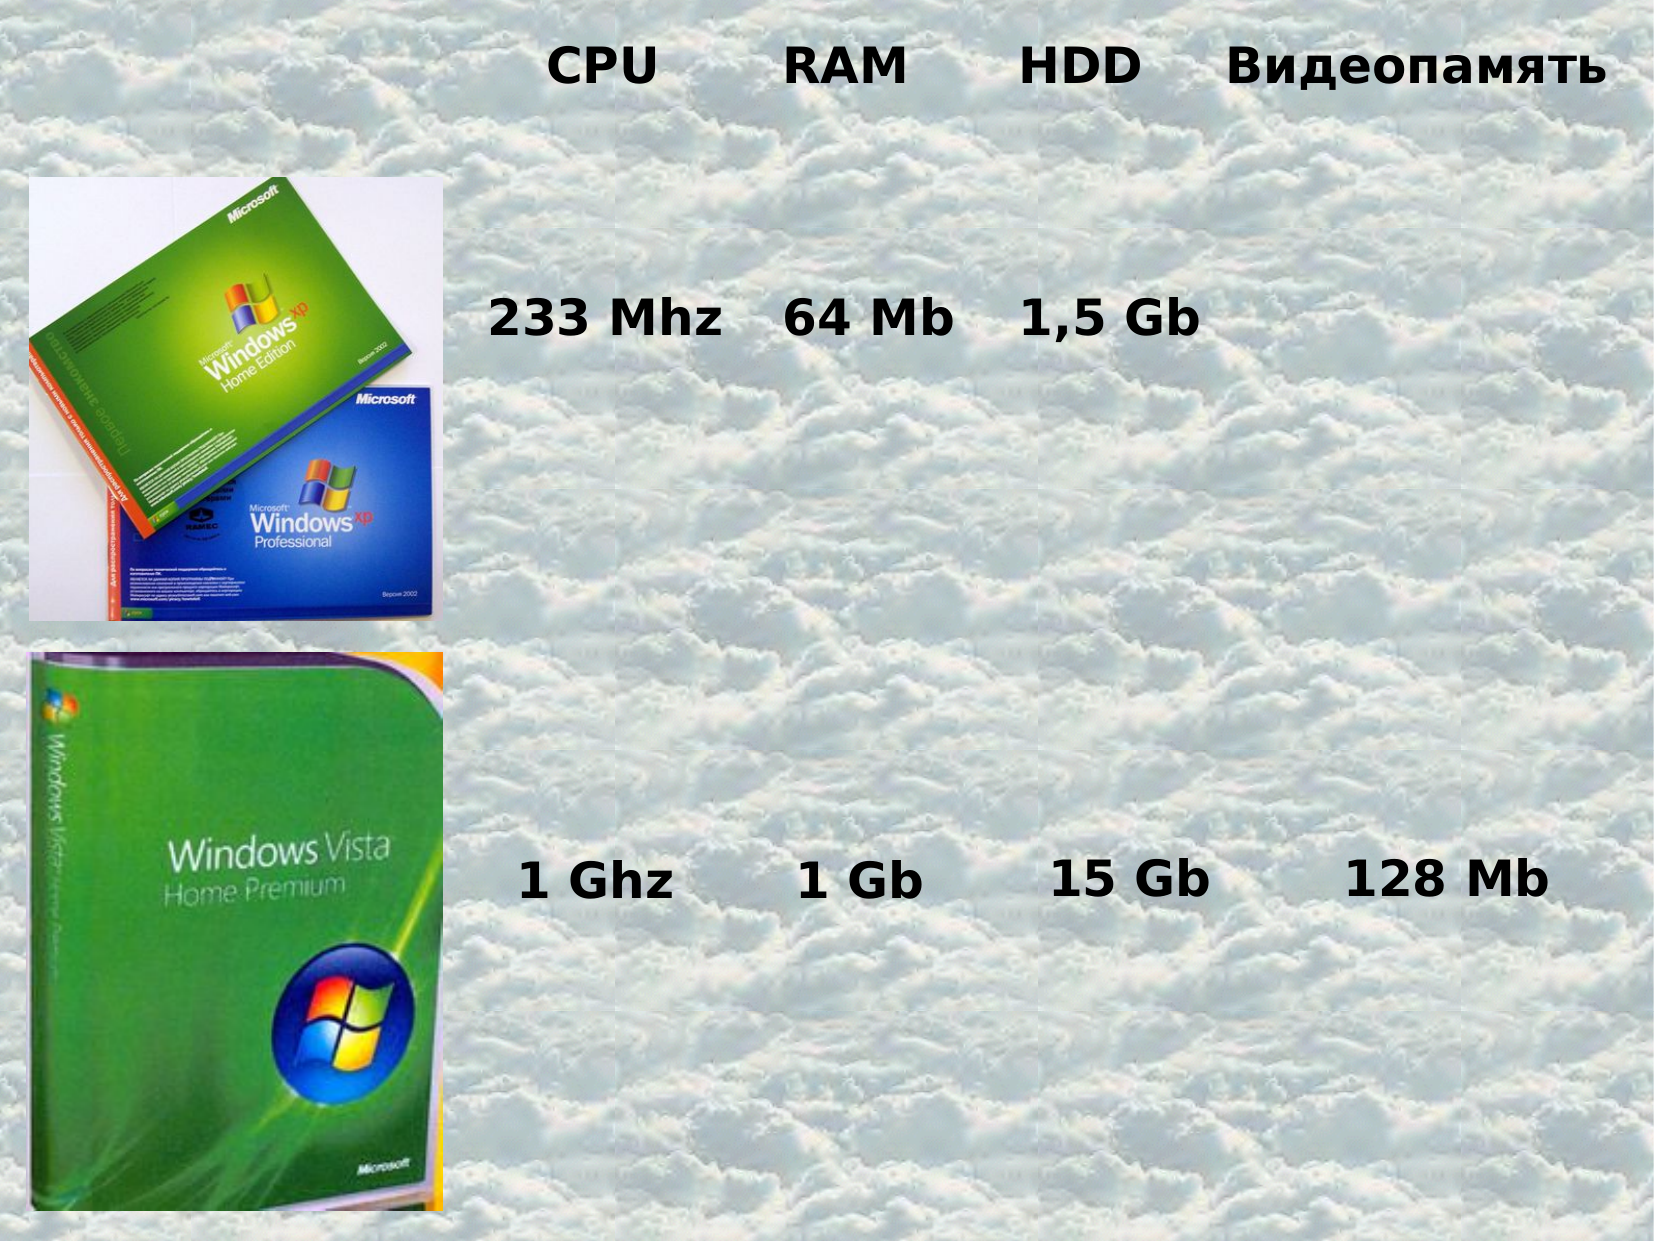

CPU
RAM
HDD
Видеопамять
233 Mhz
64 Mb
1,5 Gb
15 Gb
128 Mb
1 Ghz
1 Gb